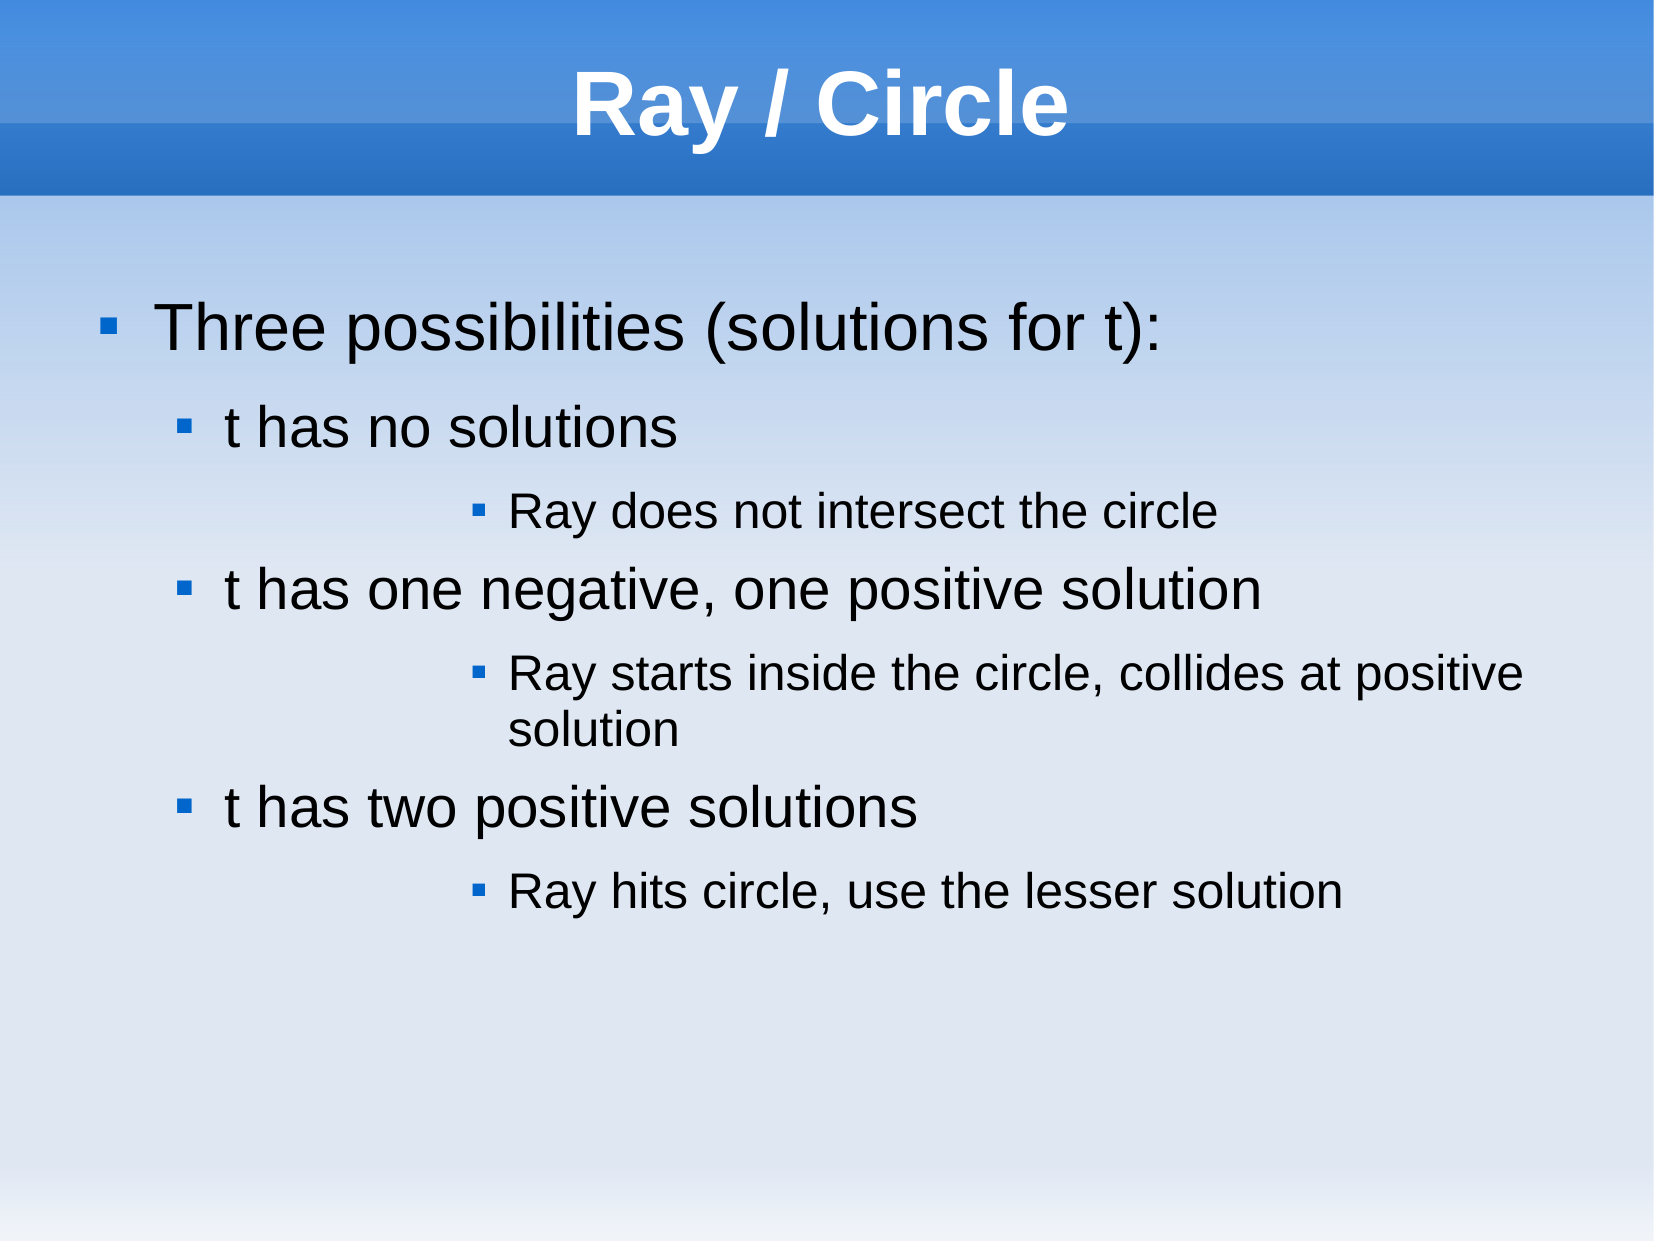

# Ray / Circle
Three possibilities (solutions for t):
t has no solutions
Ray does not intersect the circle
t has one negative, one positive solution
Ray starts inside the circle, collides at positive solution
t has two positive solutions
Ray hits circle, use the lesser solution